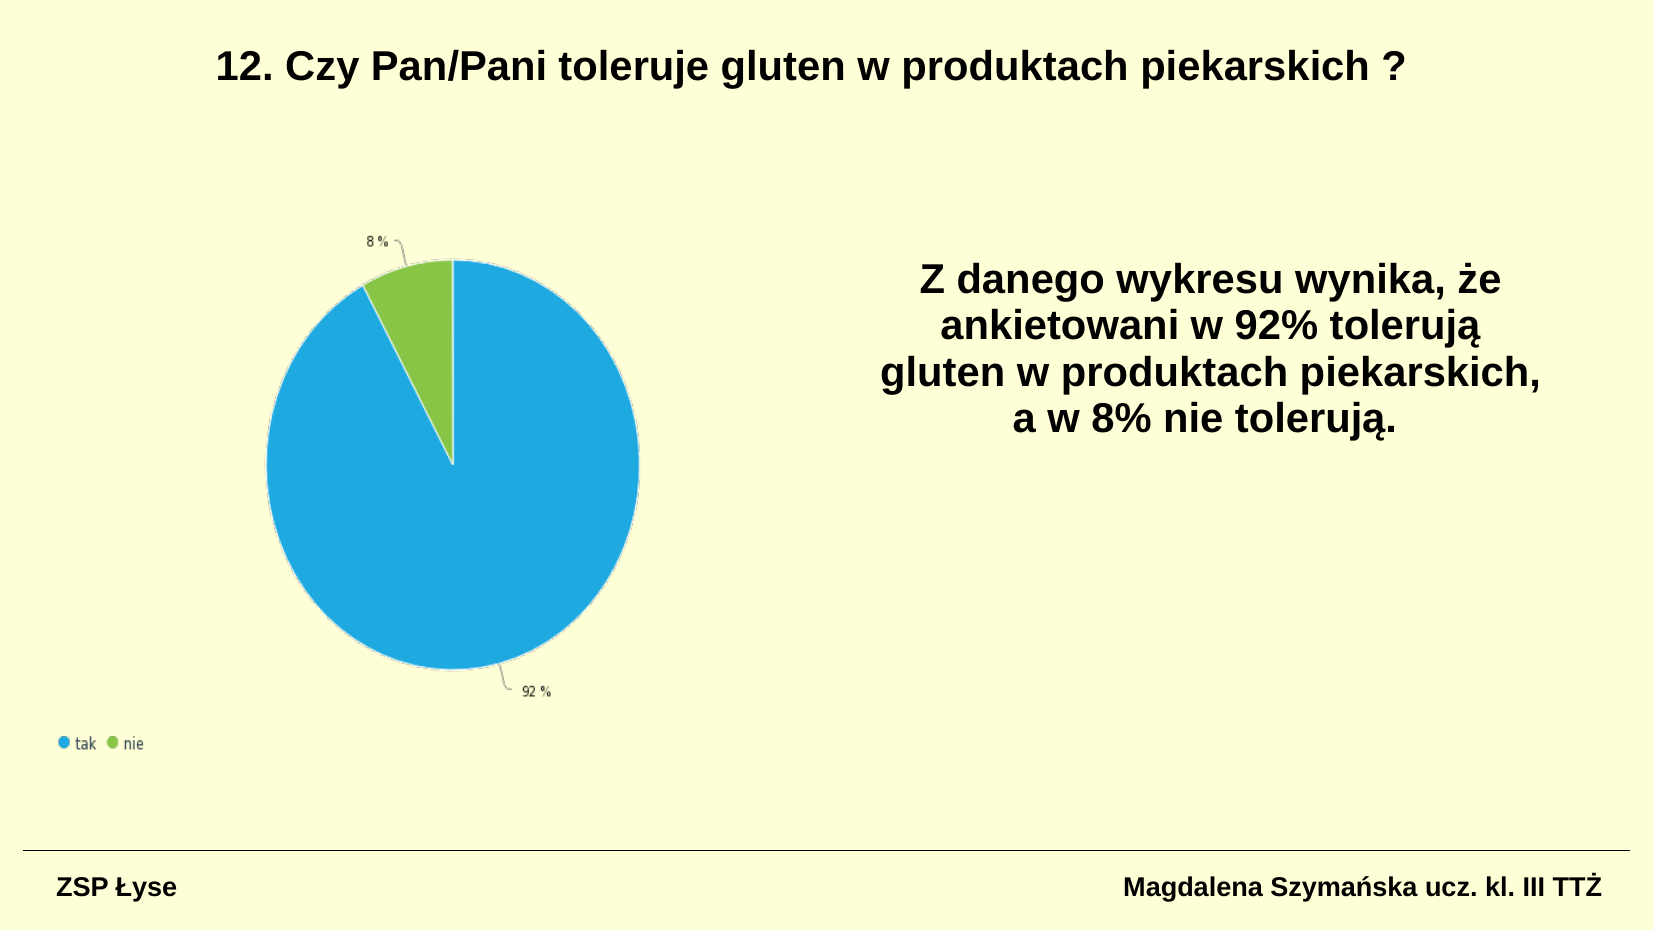

12. Czy Pan/Pani toleruje gluten w produktach piekarskich ?
Z danego wykresu wynika, że ankietowani w 92% tolerują gluten w produktach piekarskich, a w 8% nie tolerują.
ZSP Łyse Magdalena Szymańska ucz. kl. III TTŻ